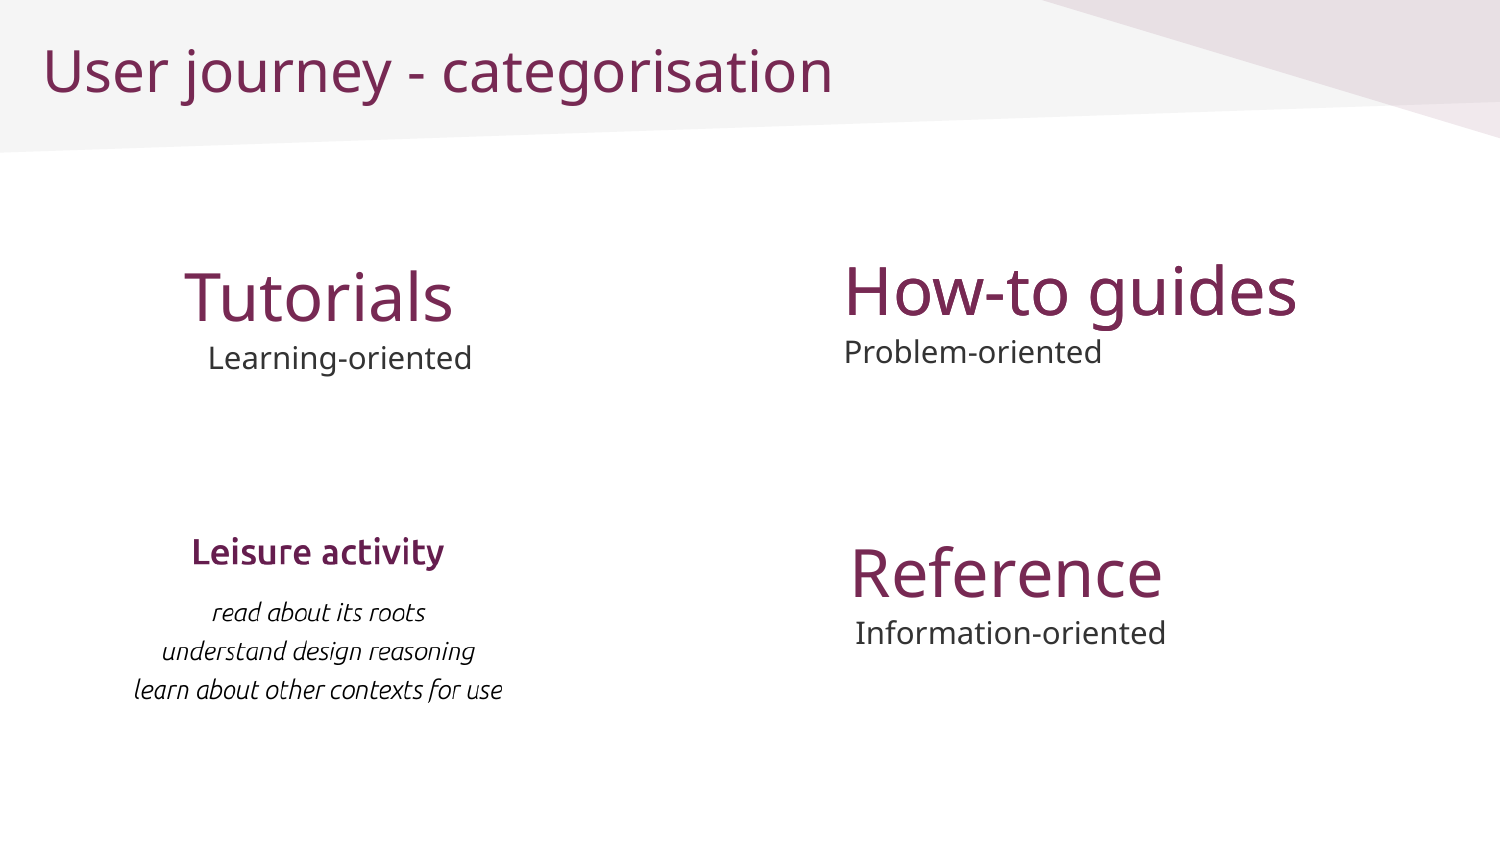

# User journey - categorisation
How-to guides
How-to guides
Tutorials
Problem-oriented
Learning-oriented
Reference
Information-oriented